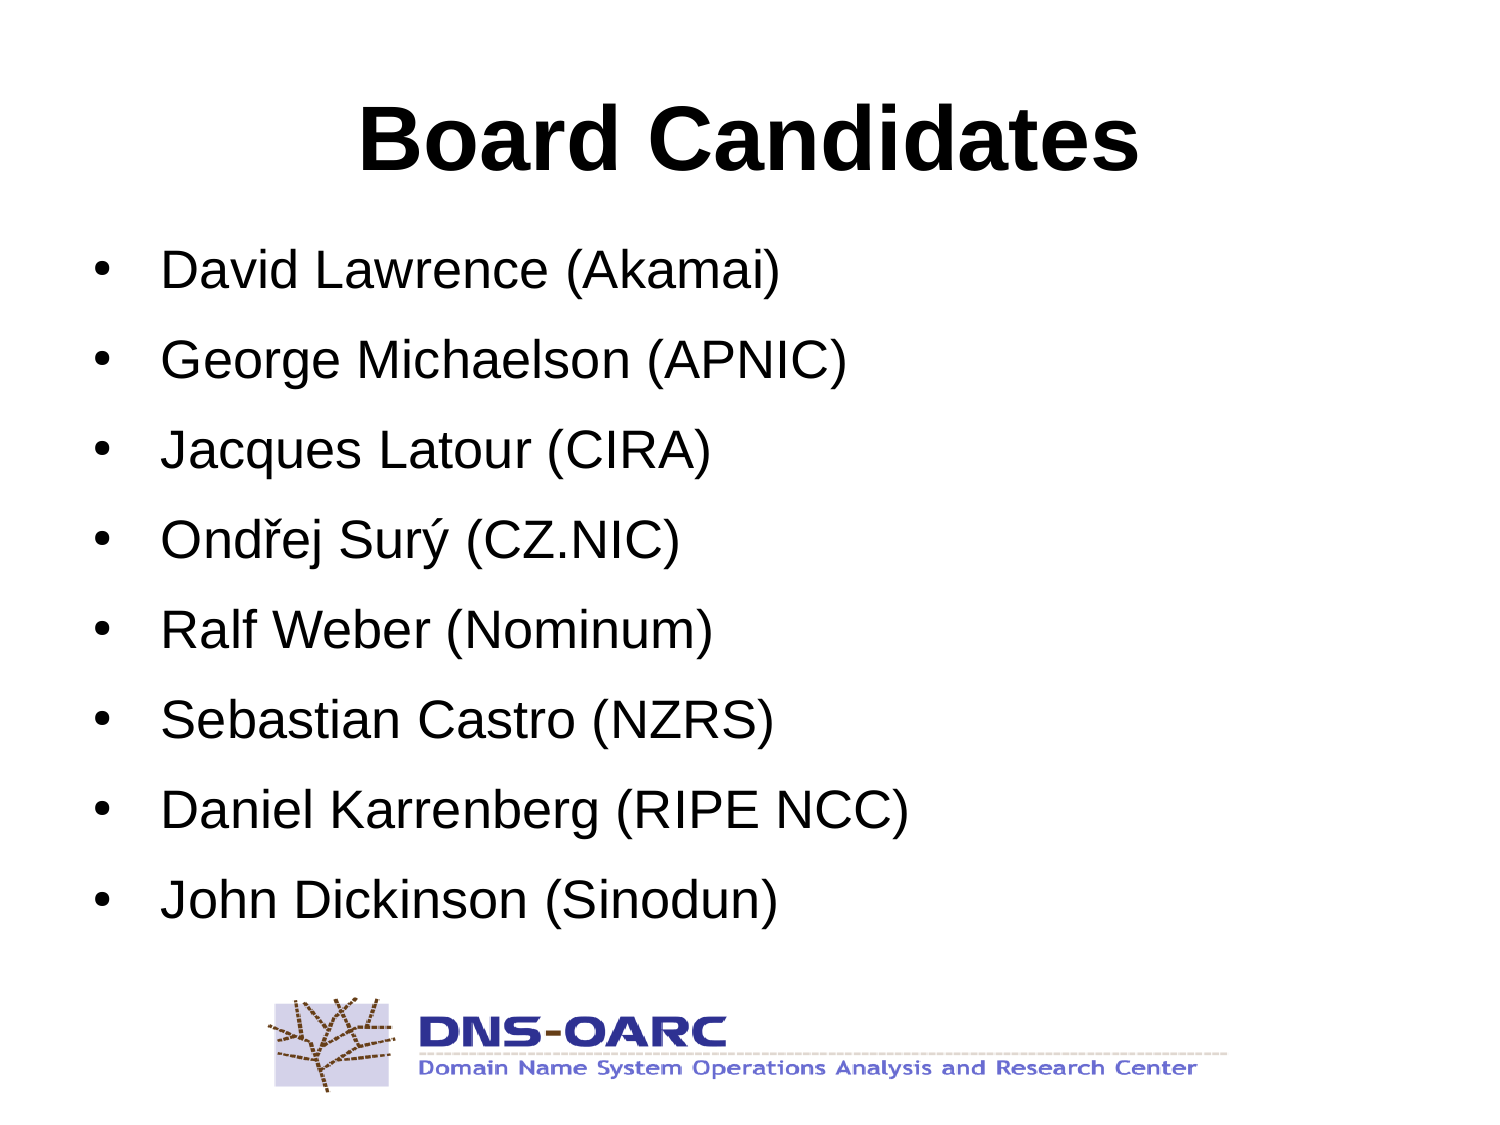

# Board Candidates
 David Lawrence (Akamai)
 George Michaelson (APNIC)
 Jacques Latour (CIRA)
 Ondřej Surý (CZ.NIC)
 Ralf Weber (Nominum)
 Sebastian Castro (NZRS)
 Daniel Karrenberg (RIPE NCC)
 John Dickinson (Sinodun)